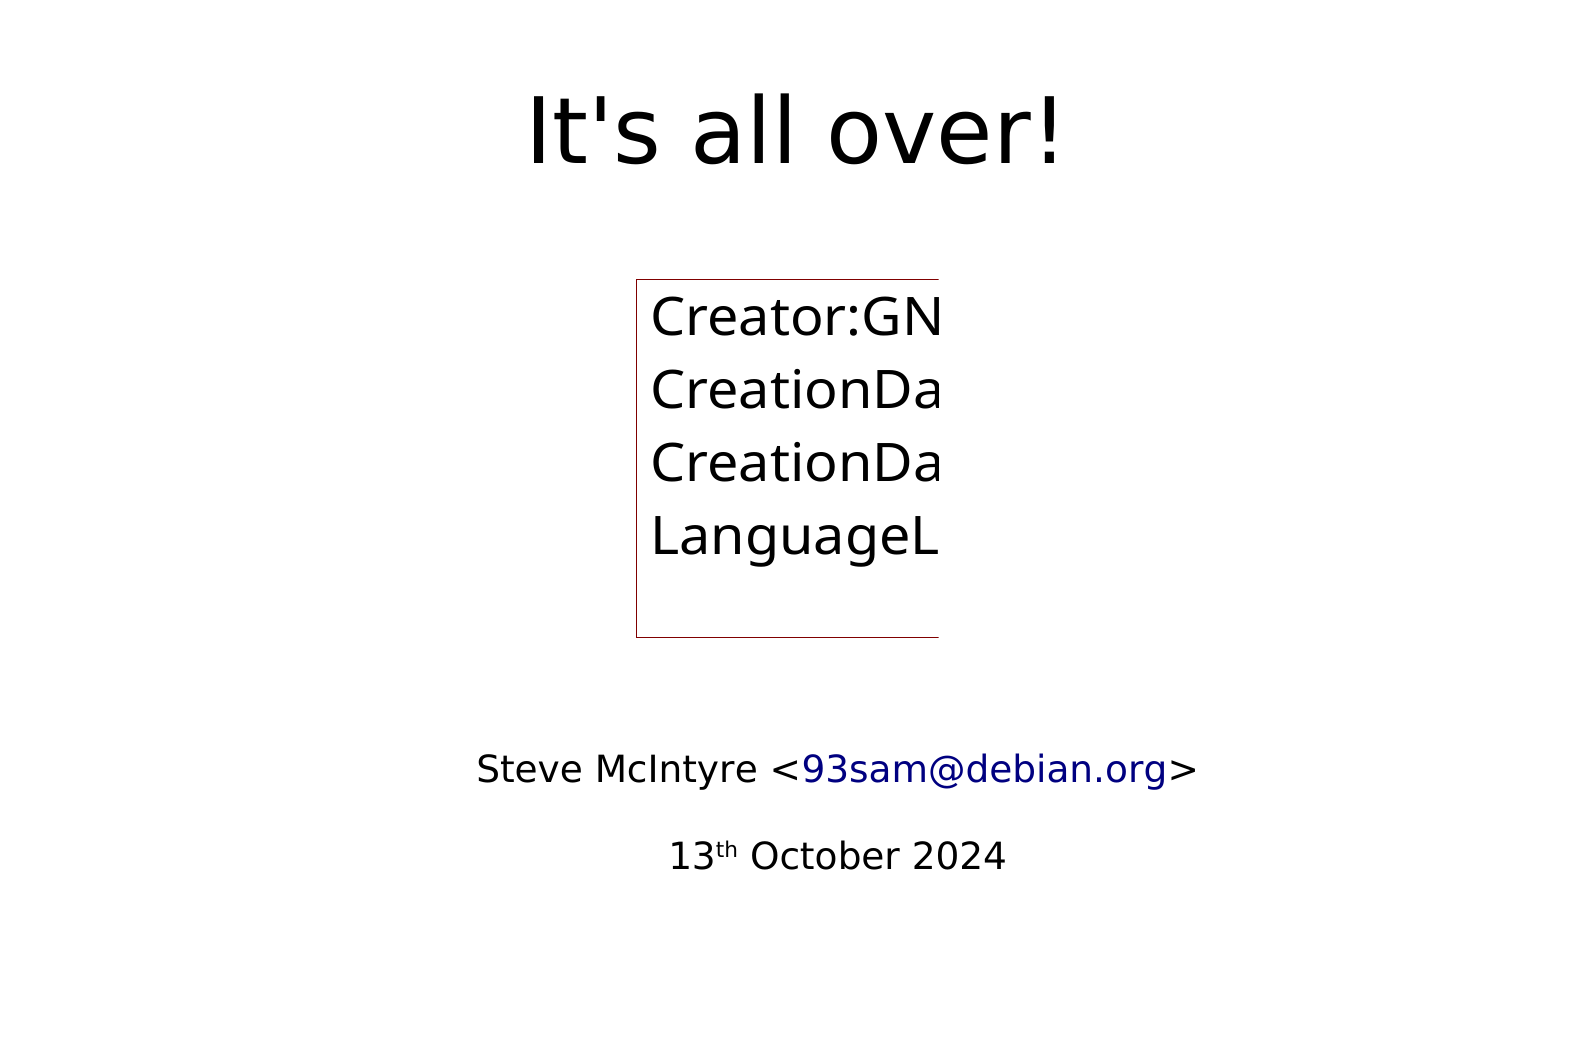

# It's all over!
Steve McIntyre <93sam@debian.org>
13th October 2024
1